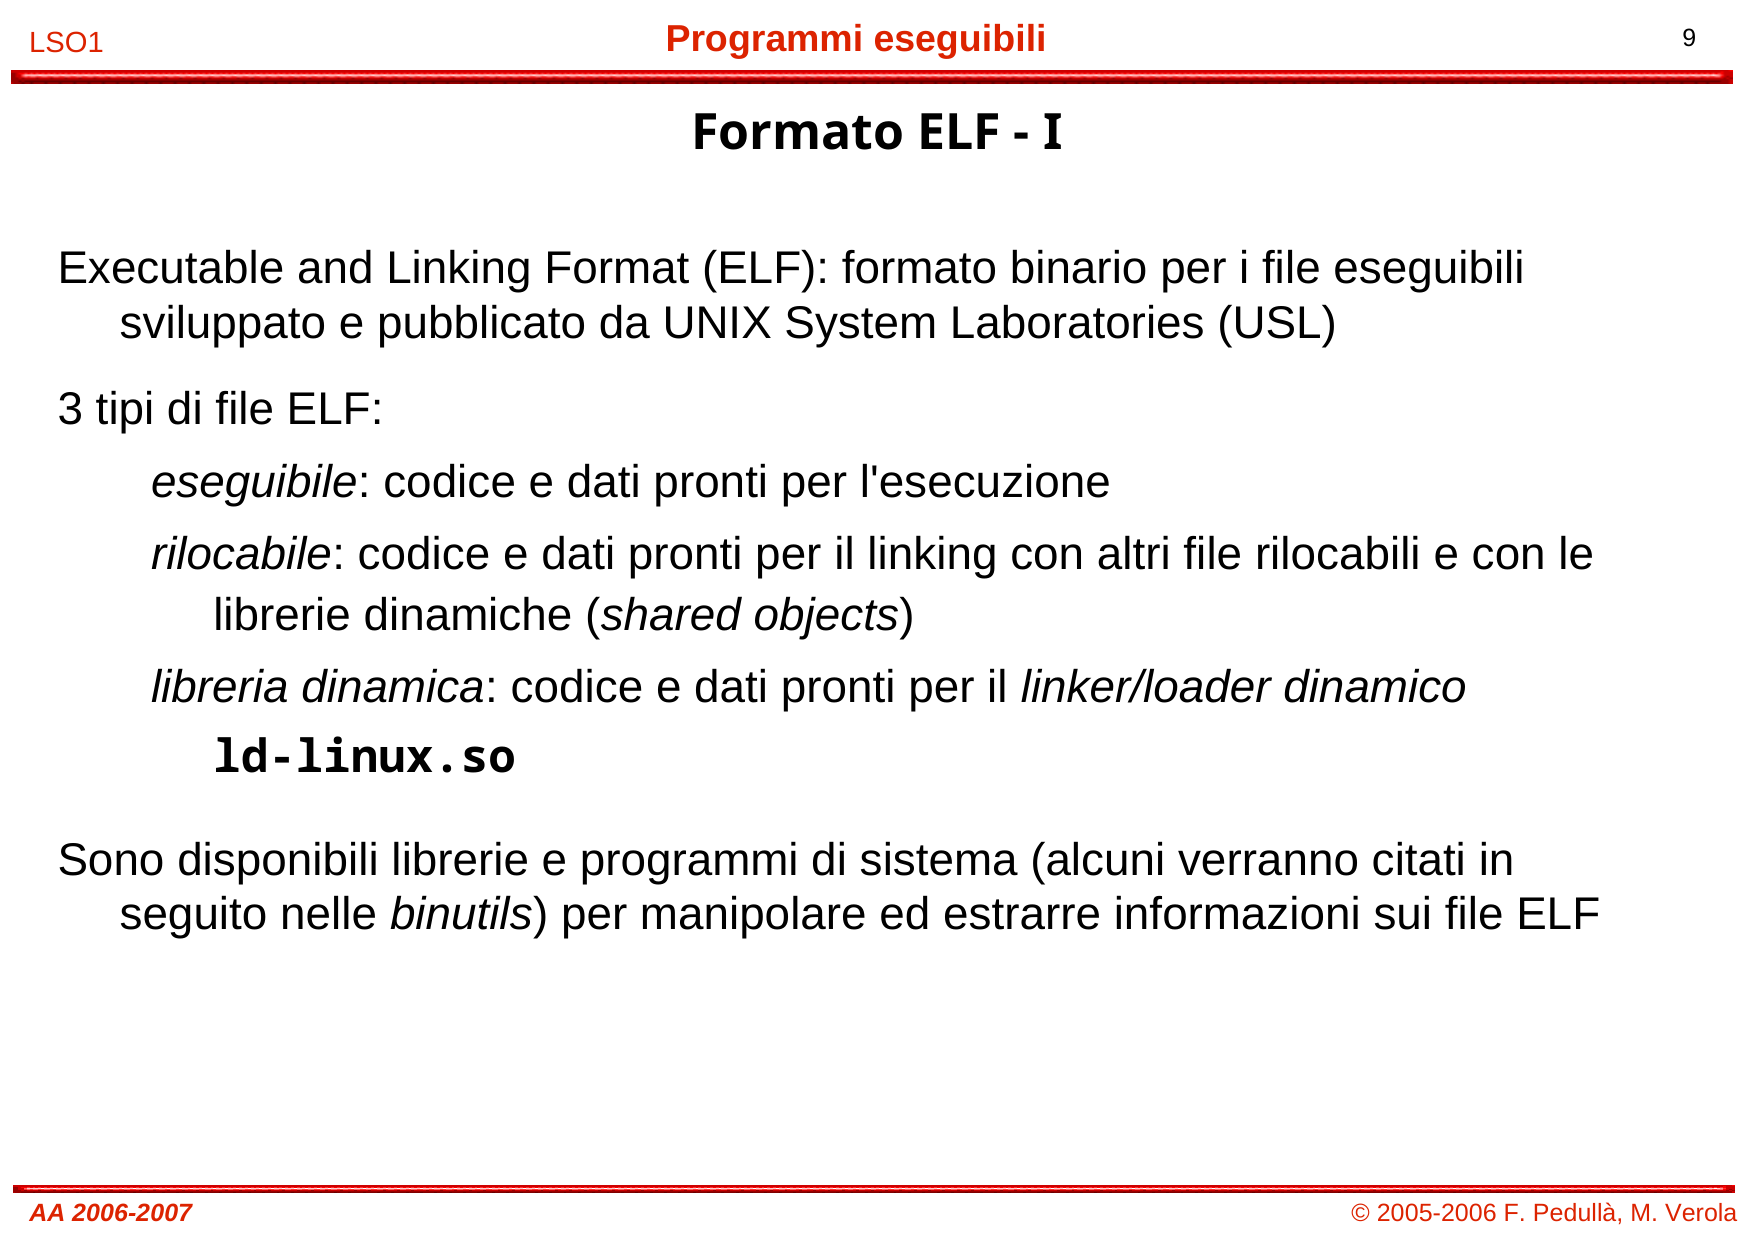

# Formato ELF - I
Executable and Linking Format (ELF): formato binario per i file eseguibili sviluppato e pubblicato da UNIX System Laboratories (USL)
3 tipi di file ELF:
eseguibile: codice e dati pronti per l'esecuzione
rilocabile: codice e dati pronti per il linking con altri file rilocabili e con le librerie dinamiche (shared objects)
libreria dinamica: codice e dati pronti per il linker/loader dinamico
ld-linux.so
Sono disponibili librerie e programmi di sistema (alcuni verranno citati in seguito nelle binutils) per manipolare ed estrarre informazioni sui file ELF